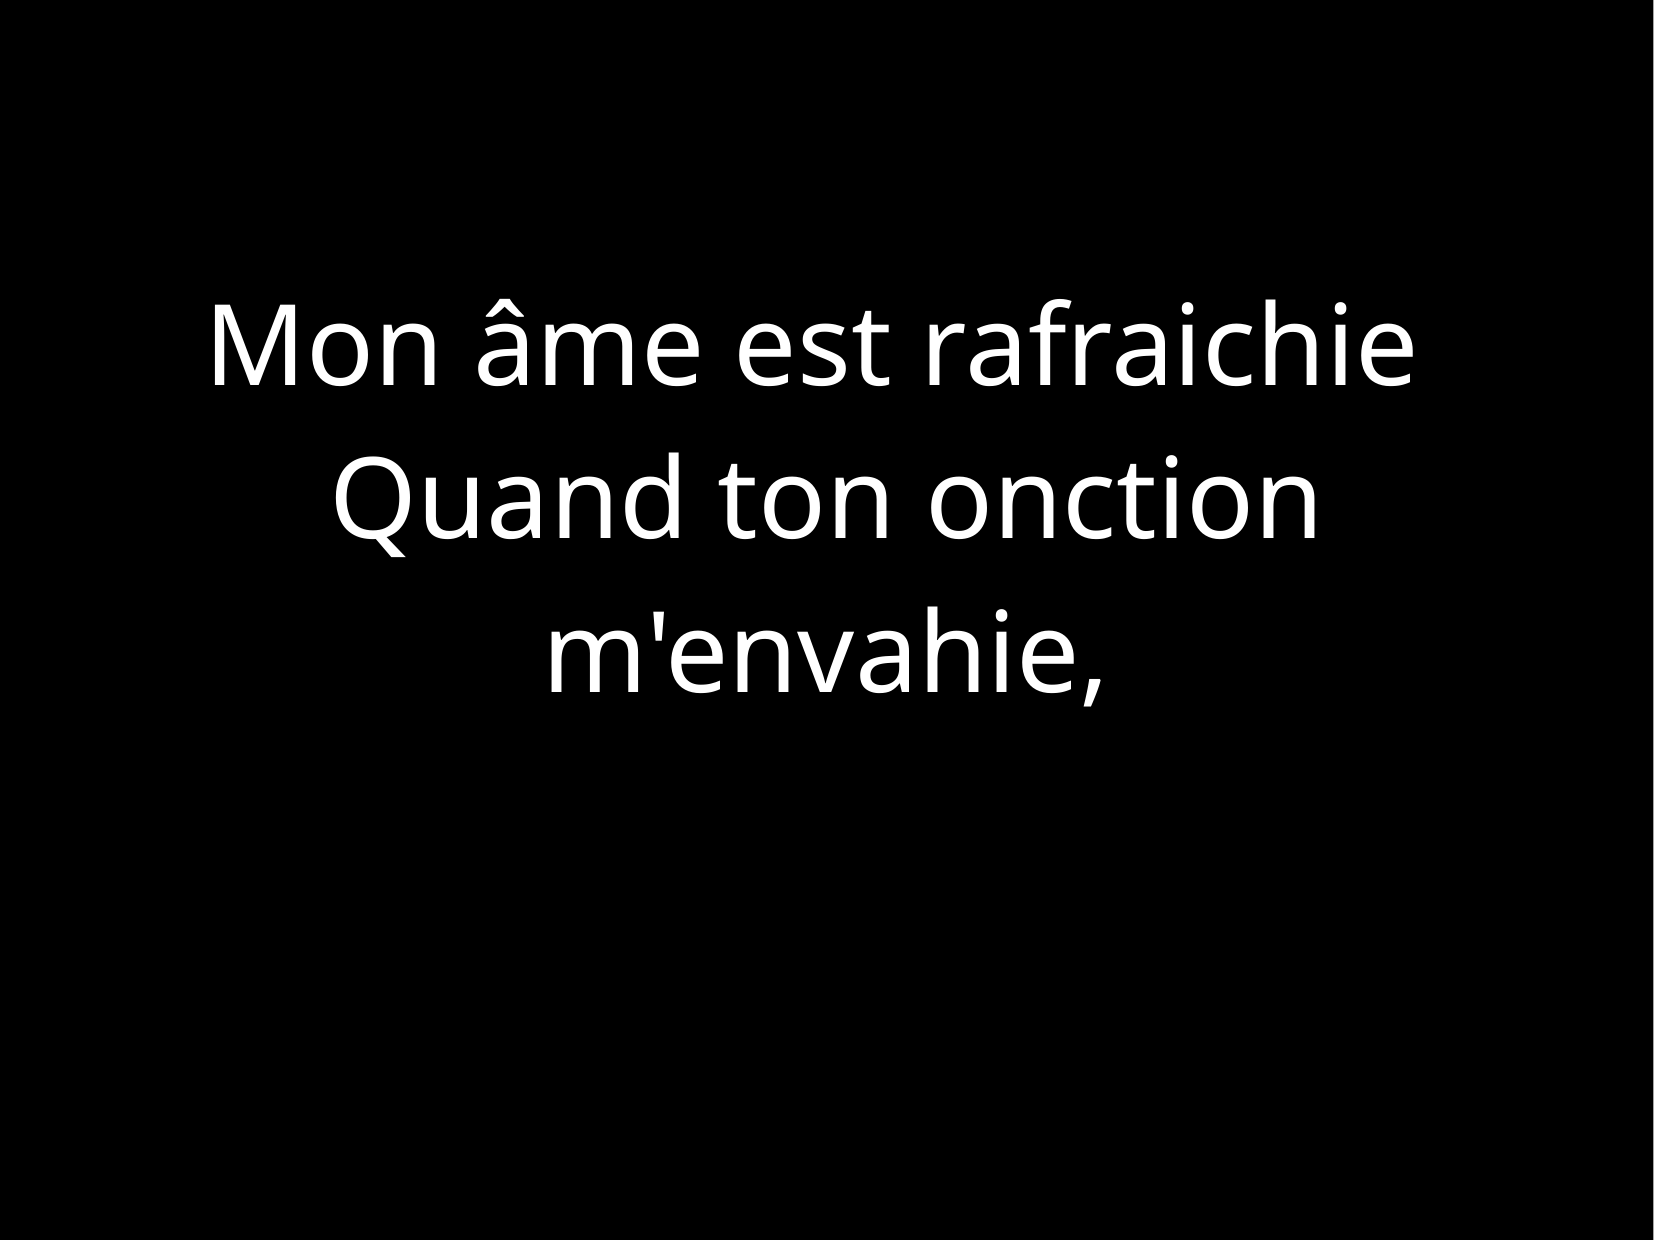

# Mon âme est rafraichie
Quand ton onction m'envahie,